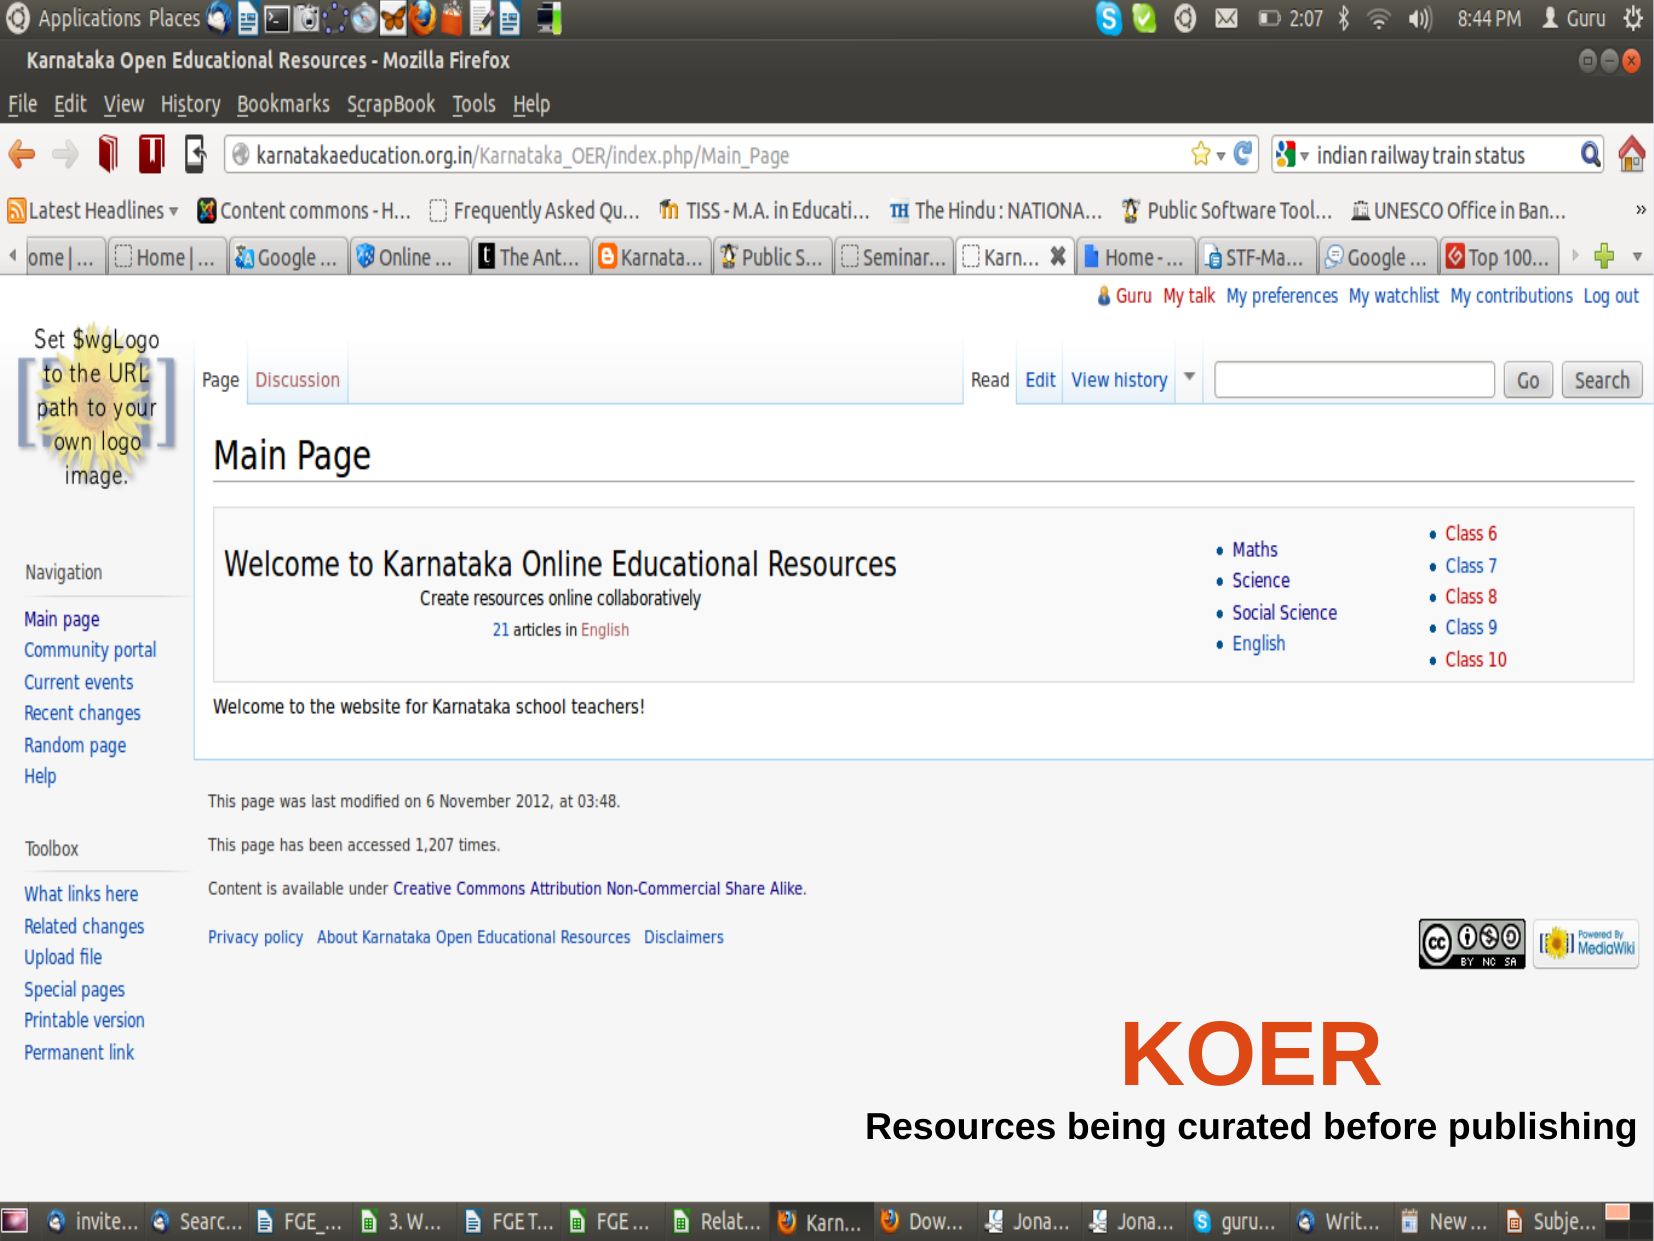

# KOER Resources being curated before publishing